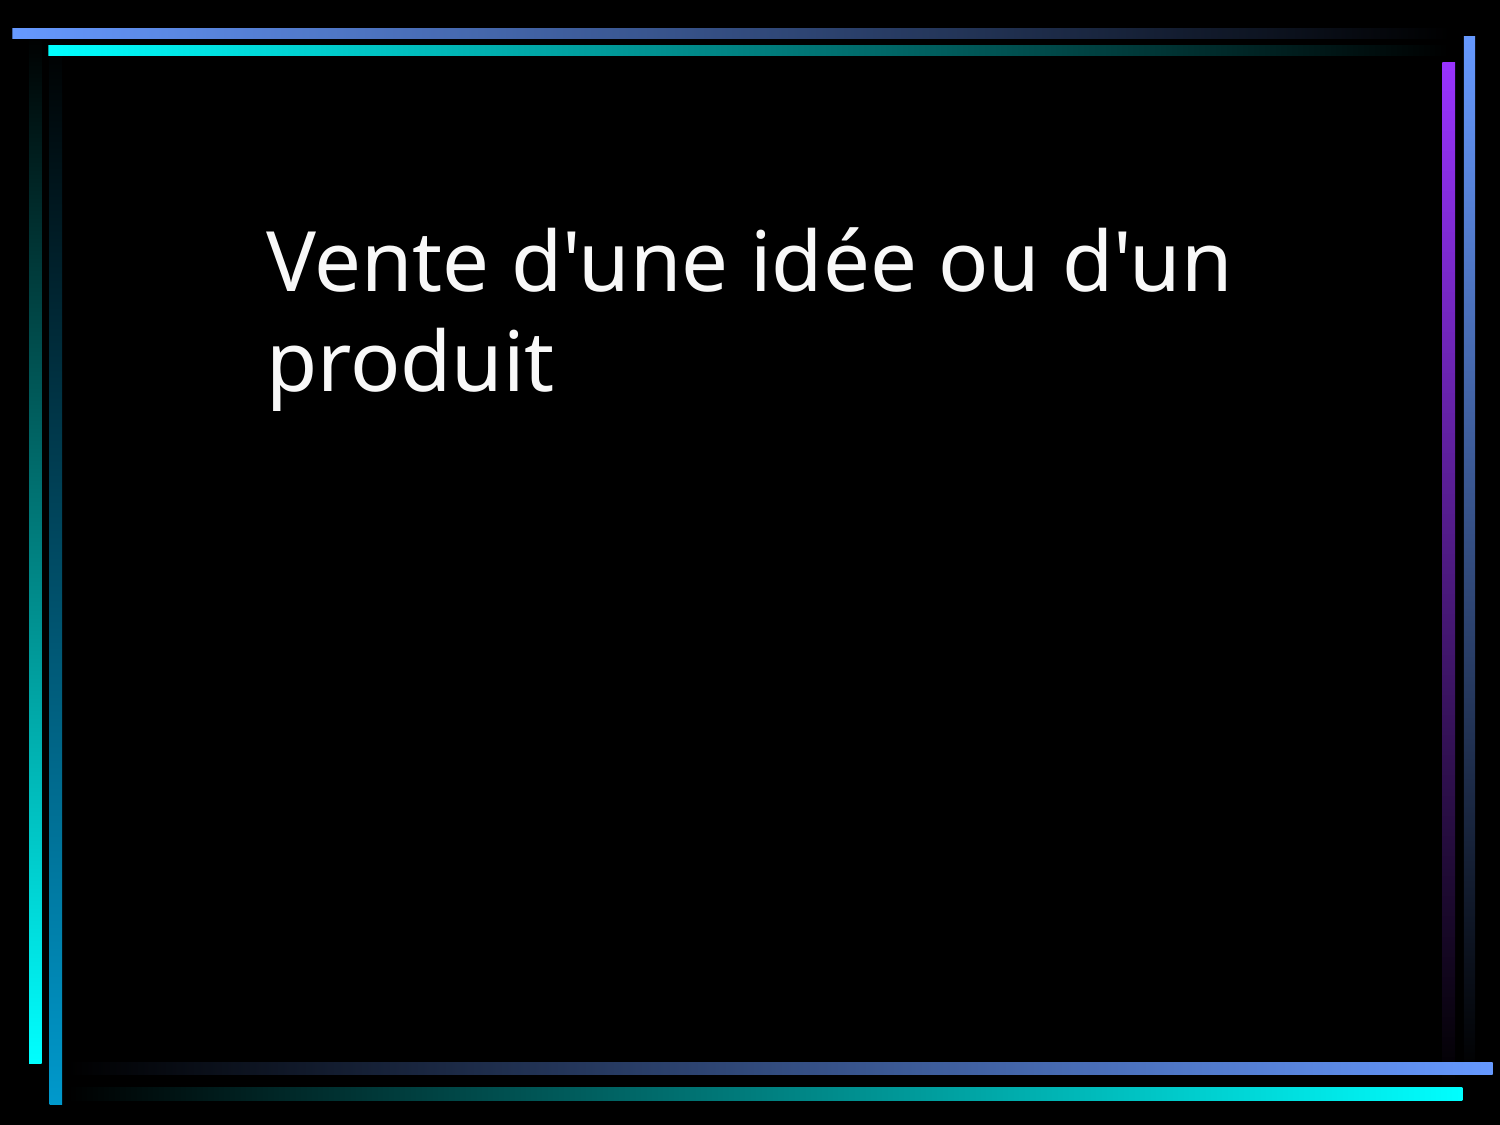

# Vente d'une idée ou d'un produit